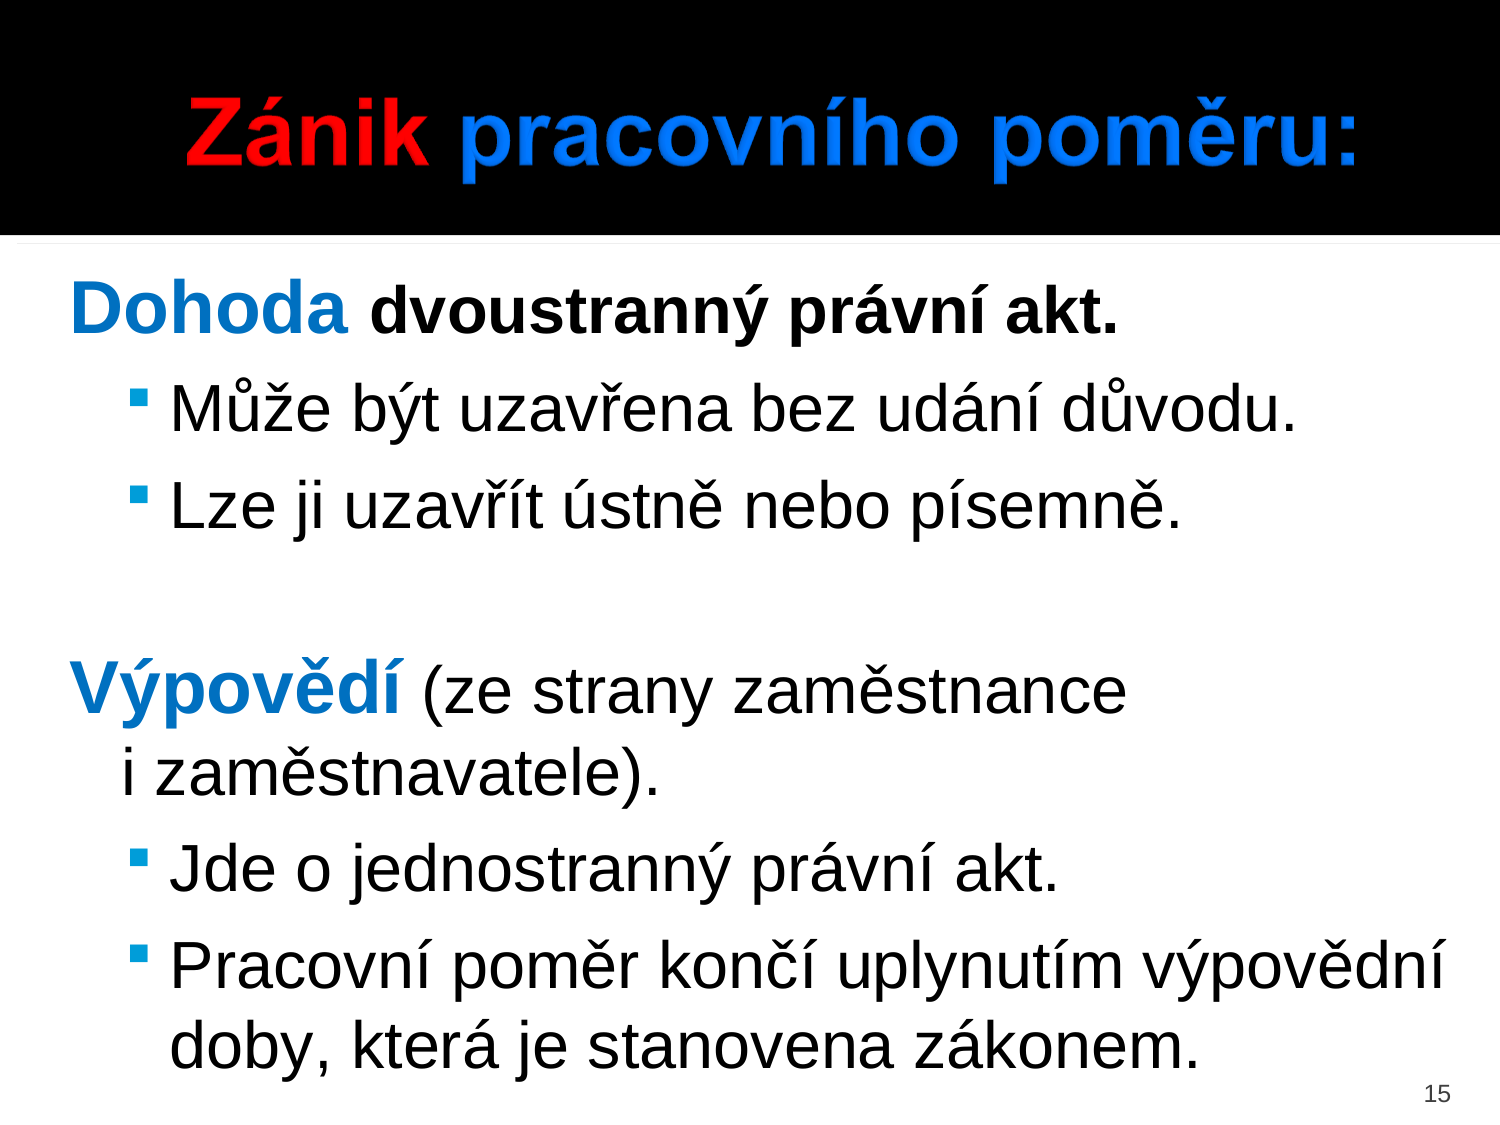

# Dohoda dvoustranný právní akt.
Může být uzavřena bez udání důvodu.
Lze ji uzavřít ústně nebo písemně.
Výpovědí (ze strany zaměstnance
i zaměstnavatele).
Jde o jednostranný právní akt.
Pracovní poměr končí uplynutím výpovědní doby, která je stanovena zákonem.